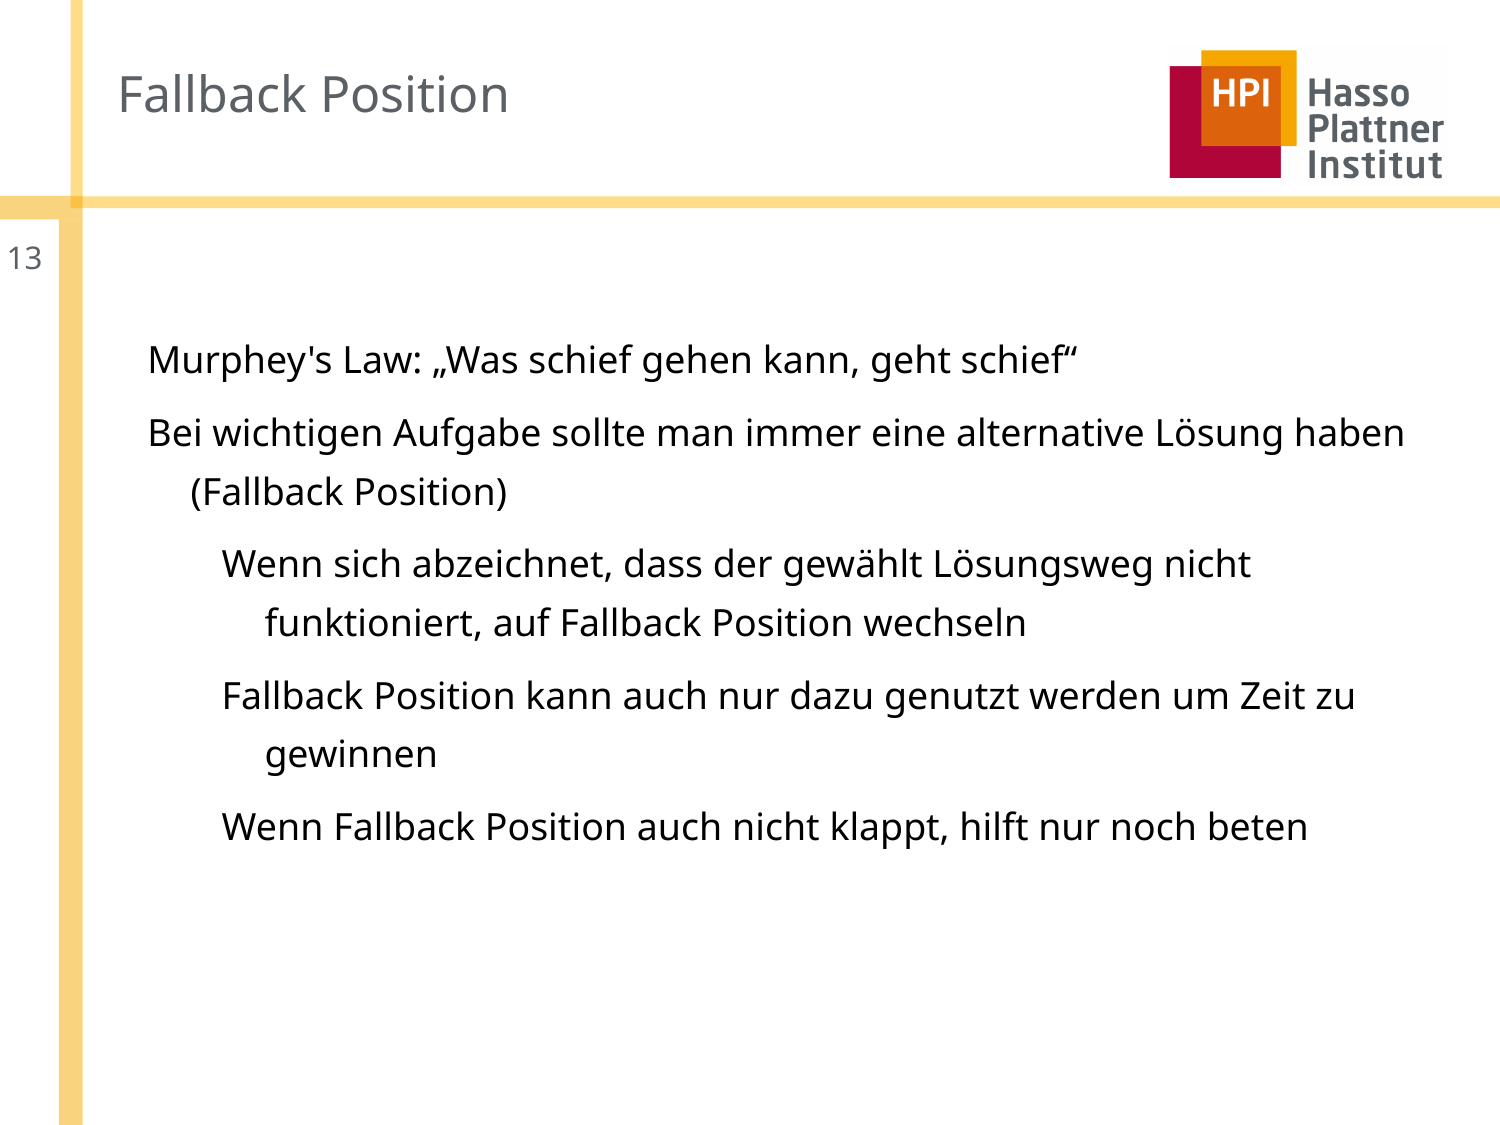

# Fallback Position
13
Murphey's Law: „Was schief gehen kann, geht schief“
Bei wichtigen Aufgabe sollte man immer eine alternative Lösung haben (Fallback Position)
Wenn sich abzeichnet, dass der gewählt Lösungsweg nicht funktioniert, auf Fallback Position wechseln
Fallback Position kann auch nur dazu genutzt werden um Zeit zu gewinnen
Wenn Fallback Position auch nicht klappt, hilft nur noch beten